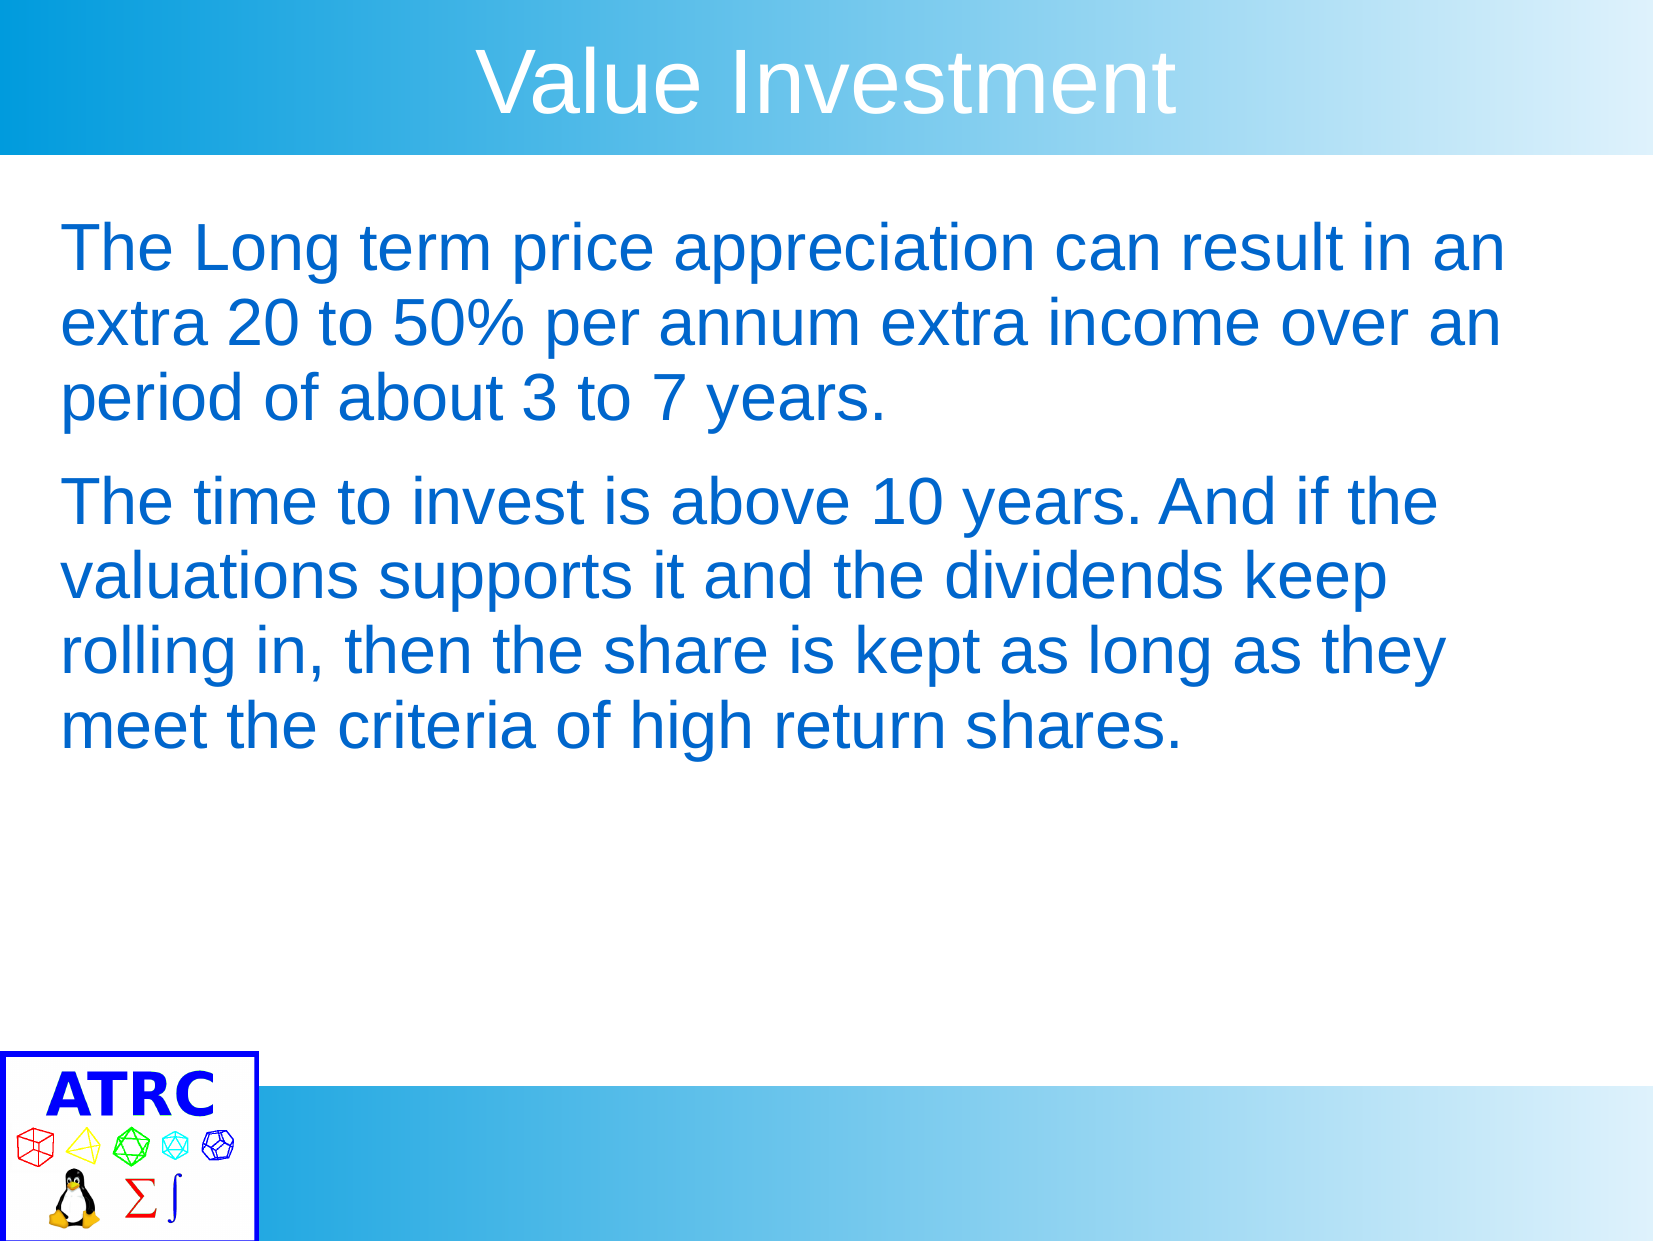

# Value Investment
The Long term price appreciation can result in an extra 20 to 50% per annum extra income over an period of about 3 to 7 years.
The time to invest is above 10 years. And if the valuations supports it and the dividends keep rolling in, then the share is kept as long as they meet the criteria of high return shares.